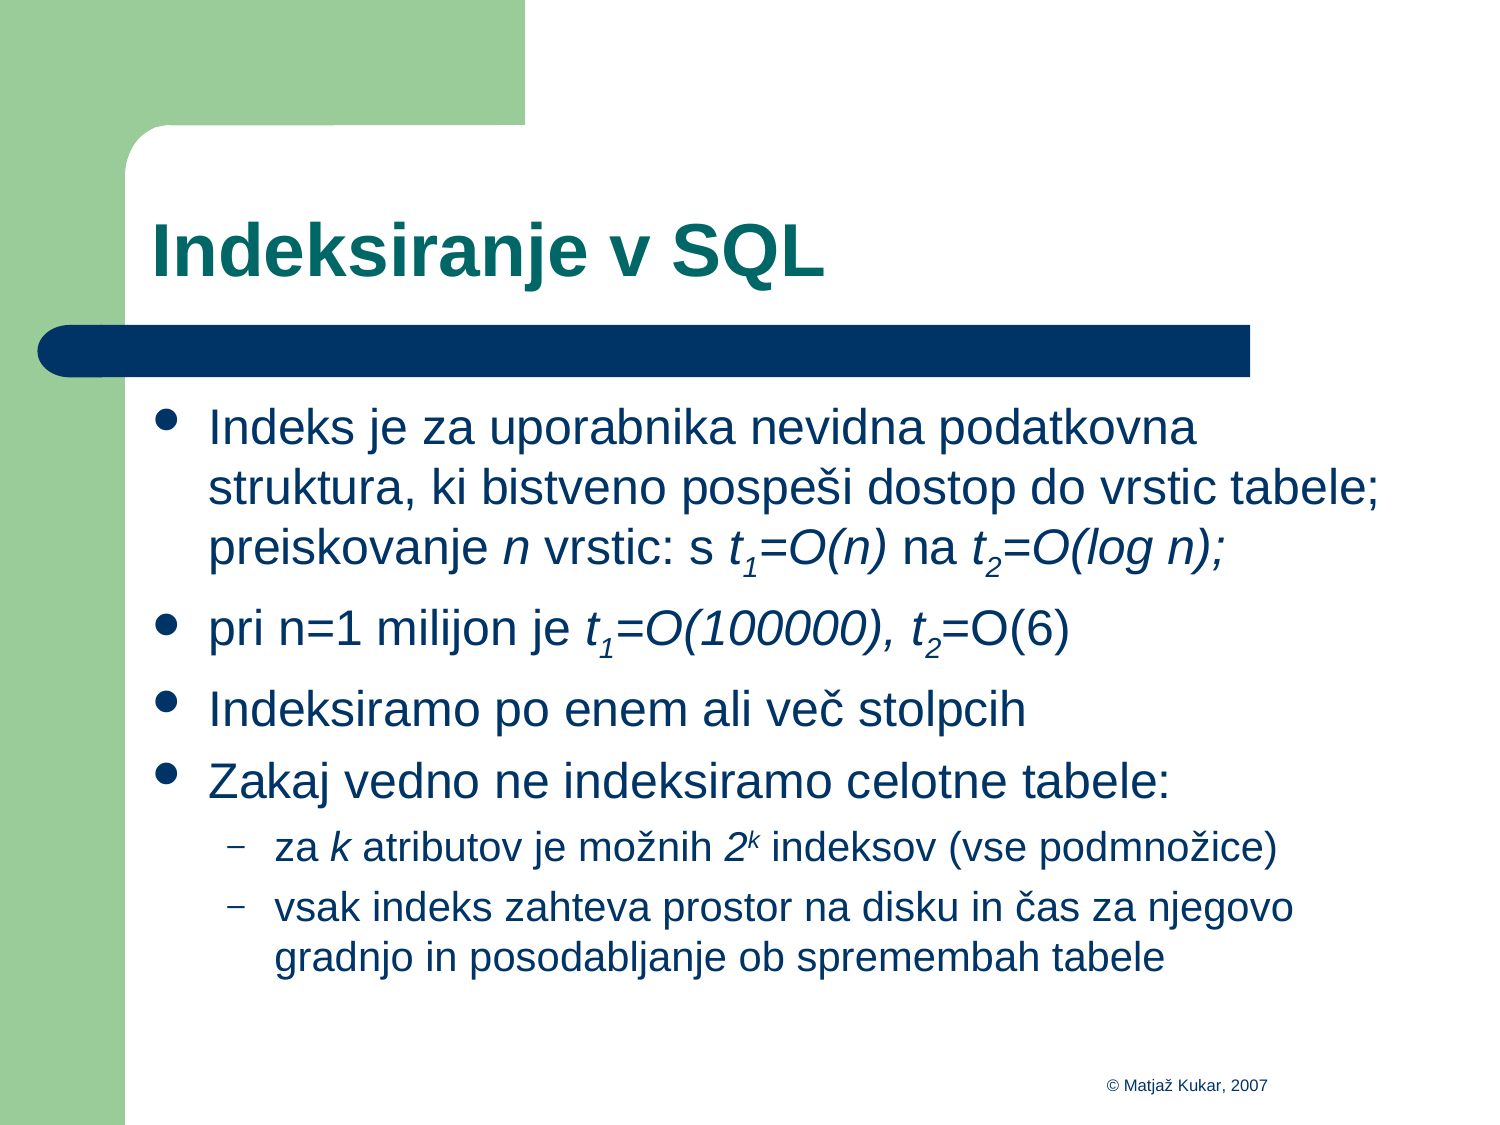

# Indeksiranje v SQL
Indeks je za uporabnika nevidna podatkovna struktura, ki bistveno pospeši dostop do vrstic tabele; preiskovanje n vrstic: s t1=O(n) na t2=O(log n);
pri n=1 milijon je t1=O(100000), t2=O(6)
Indeksiramo po enem ali več stolpcih
Zakaj vedno ne indeksiramo celotne tabele:
za k atributov je možnih 2k indeksov (vse podmnožice)
vsak indeks zahteva prostor na disku in čas za njegovo gradnjo in posodabljanje ob spremembah tabele
© Matjaž Kukar, 2007